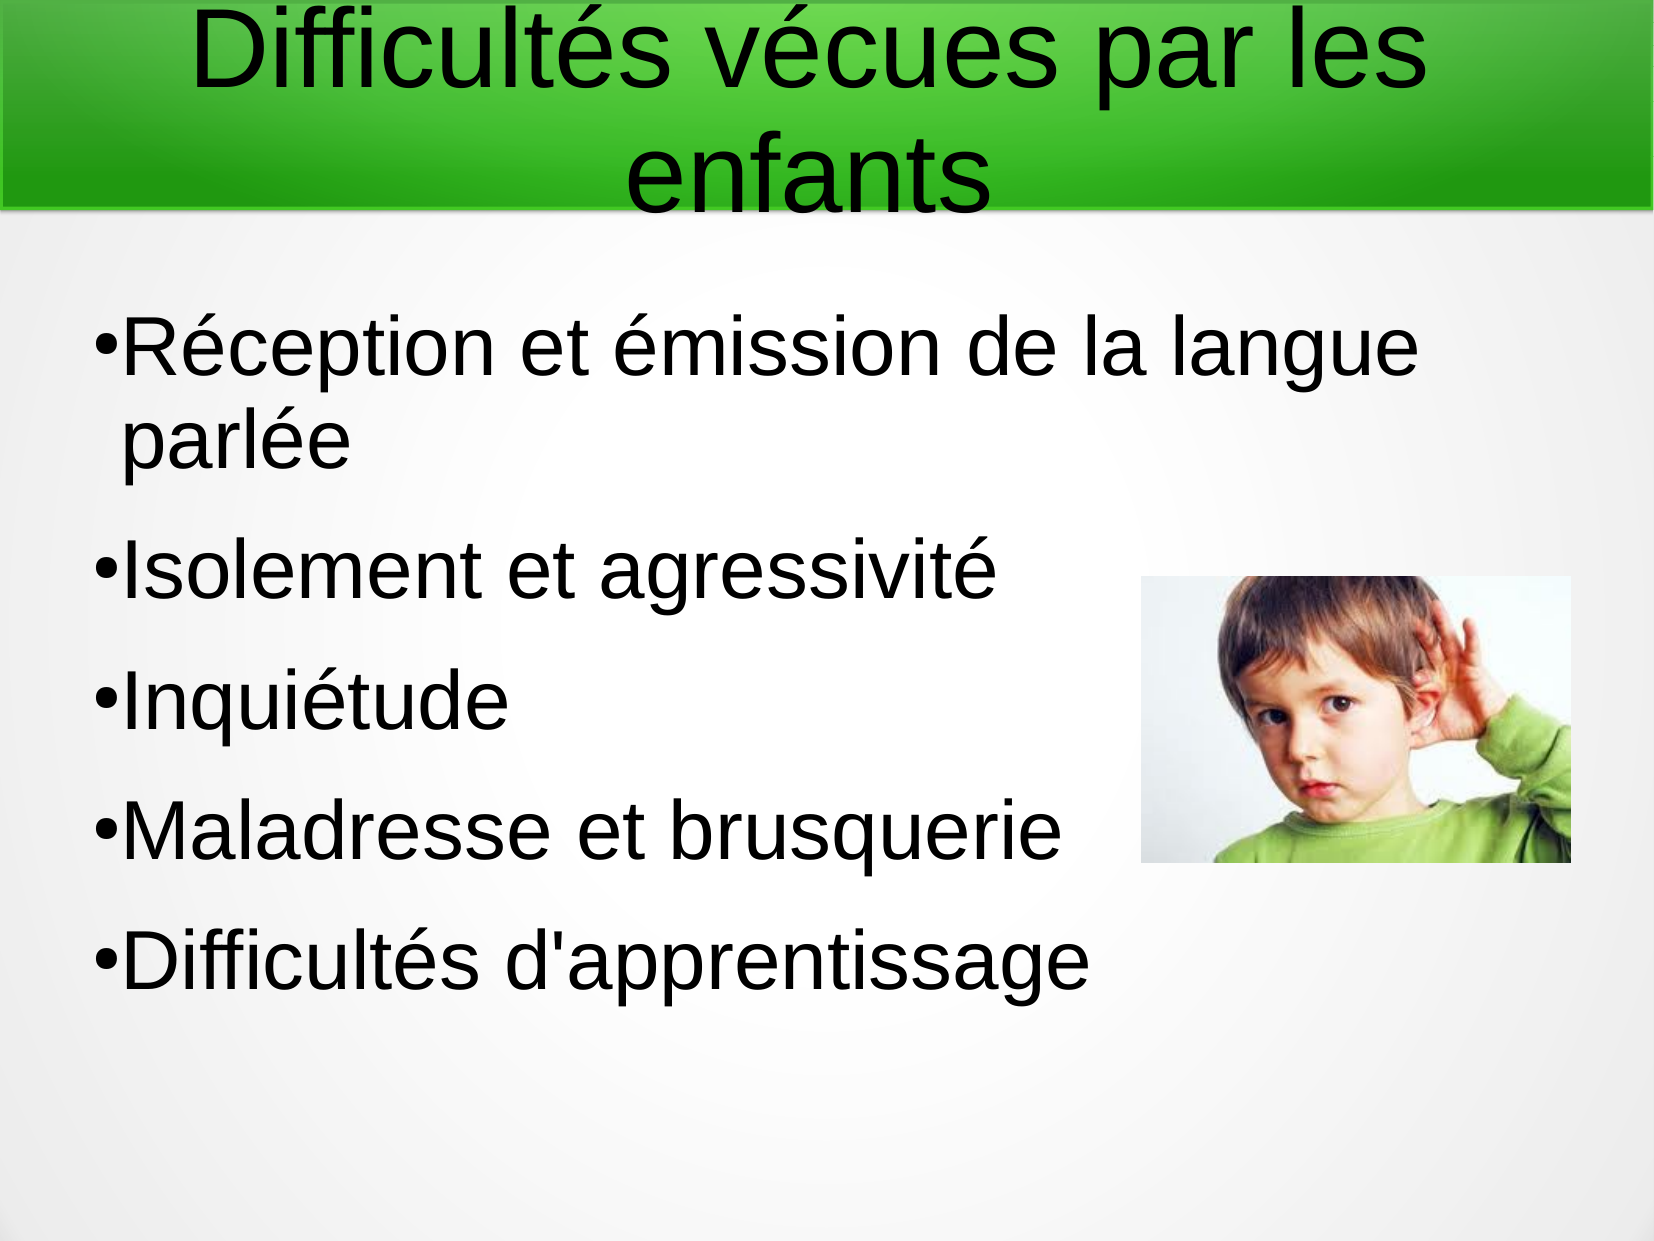

# Difficultés vécues par les enfants
Réception et émission de la langue parlée
Isolement et agressivité
Inquiétude
Maladresse et brusquerie
Difficultés d'apprentissage